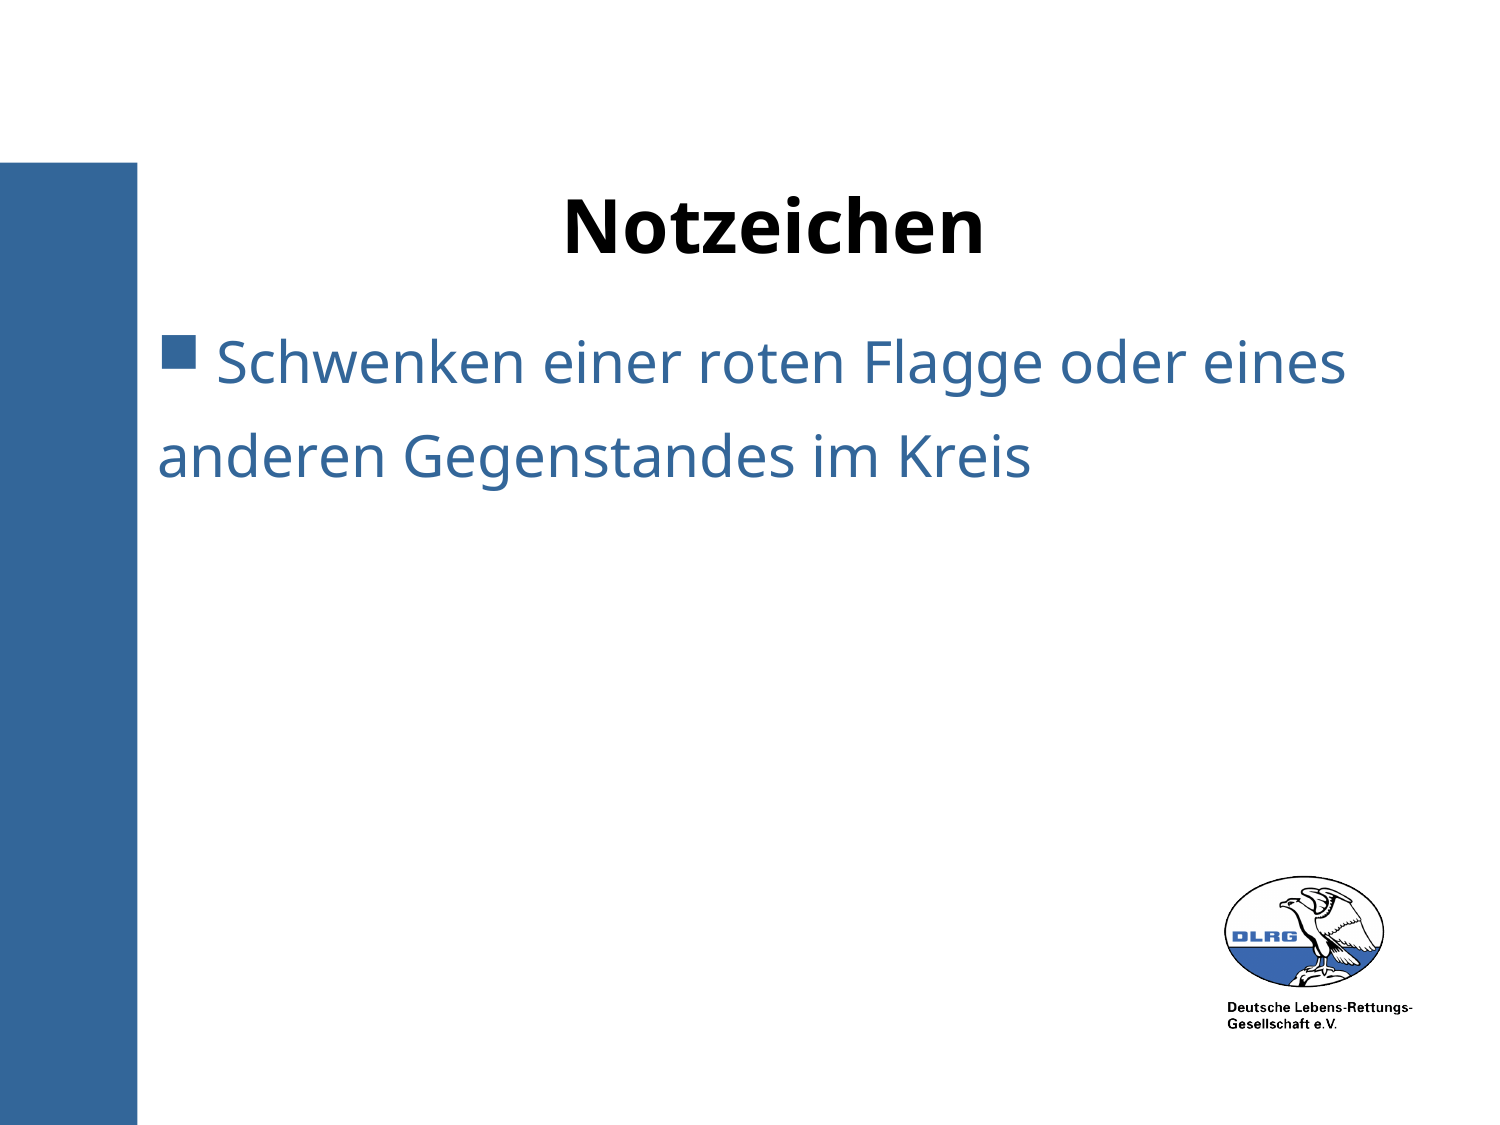

#
Notzeichen
 Schwenken einer roten Flagge oder eines anderen Gegenstandes im Kreis